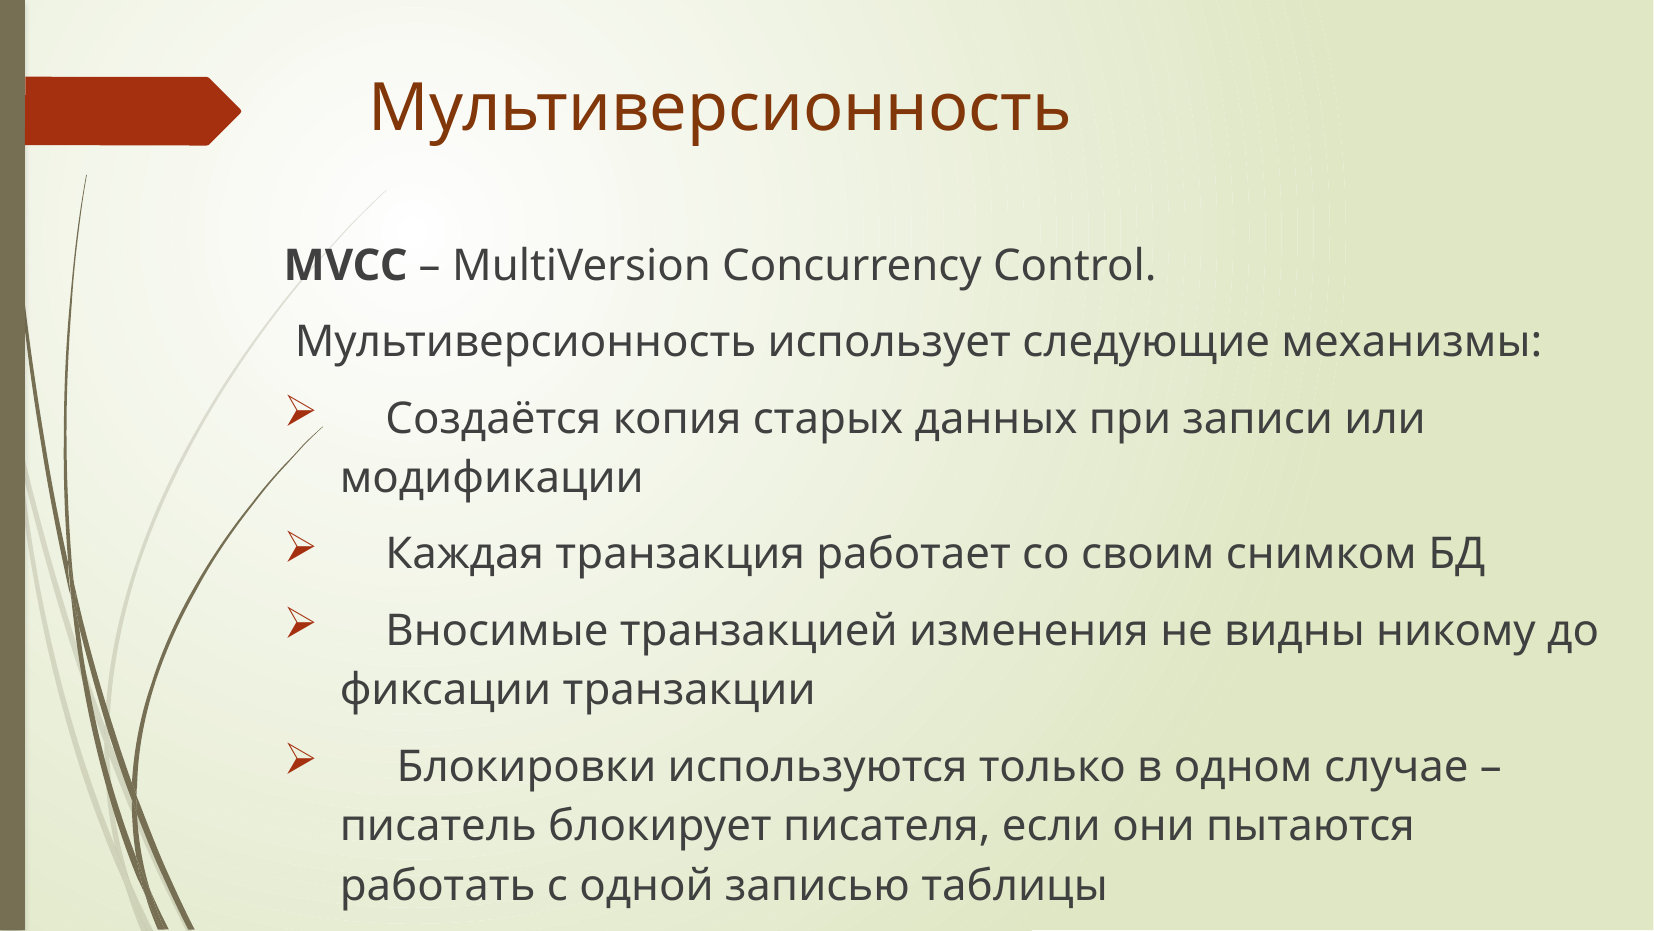

# Мультиверсионность
MVCC – MultiVersion Concurrency Control.
 Мультиверсионность использует следующие механизмы:
 Создаётся копия старых данных при записи или модификации
 Каждая транзакция работает со своим снимком БД
 Вносимые транзакцией изменения не видны никому до фиксации транзакции
 Блокировки используются только в одном случае – писатель блокирует писателя, если они пытаются работать с одной записью таблицы